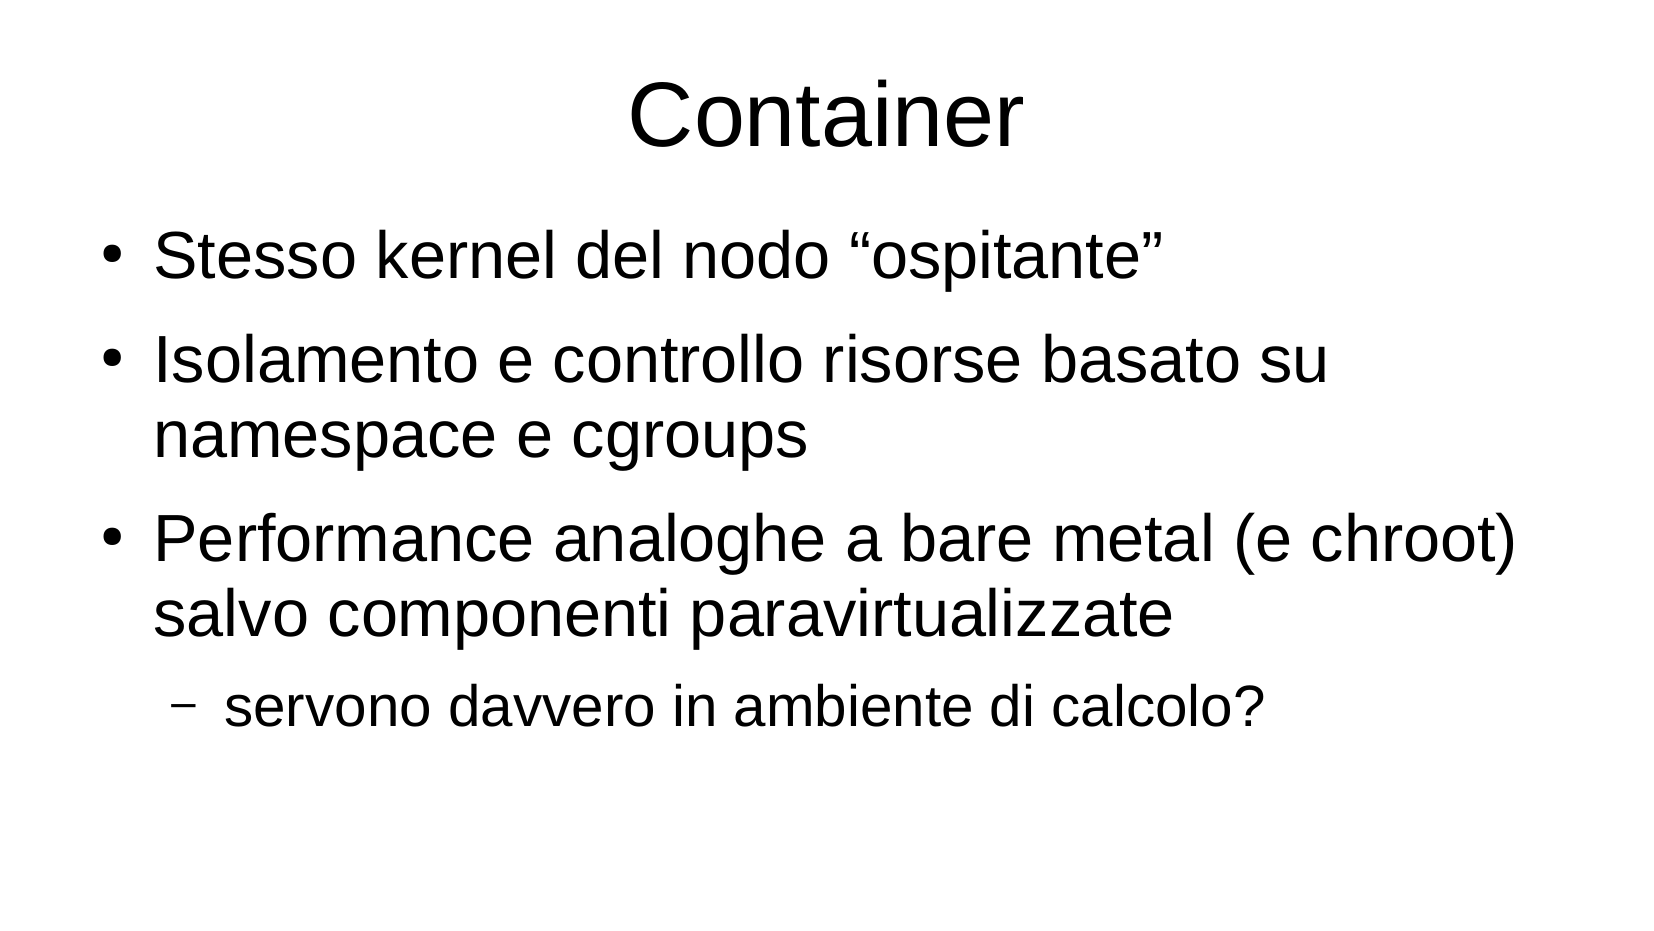

# Container
Stesso kernel del nodo “ospitante”
Isolamento e controllo risorse basato su namespace e cgroups
Performance analoghe a bare metal (e chroot) salvo componenti paravirtualizzate
servono davvero in ambiente di calcolo?